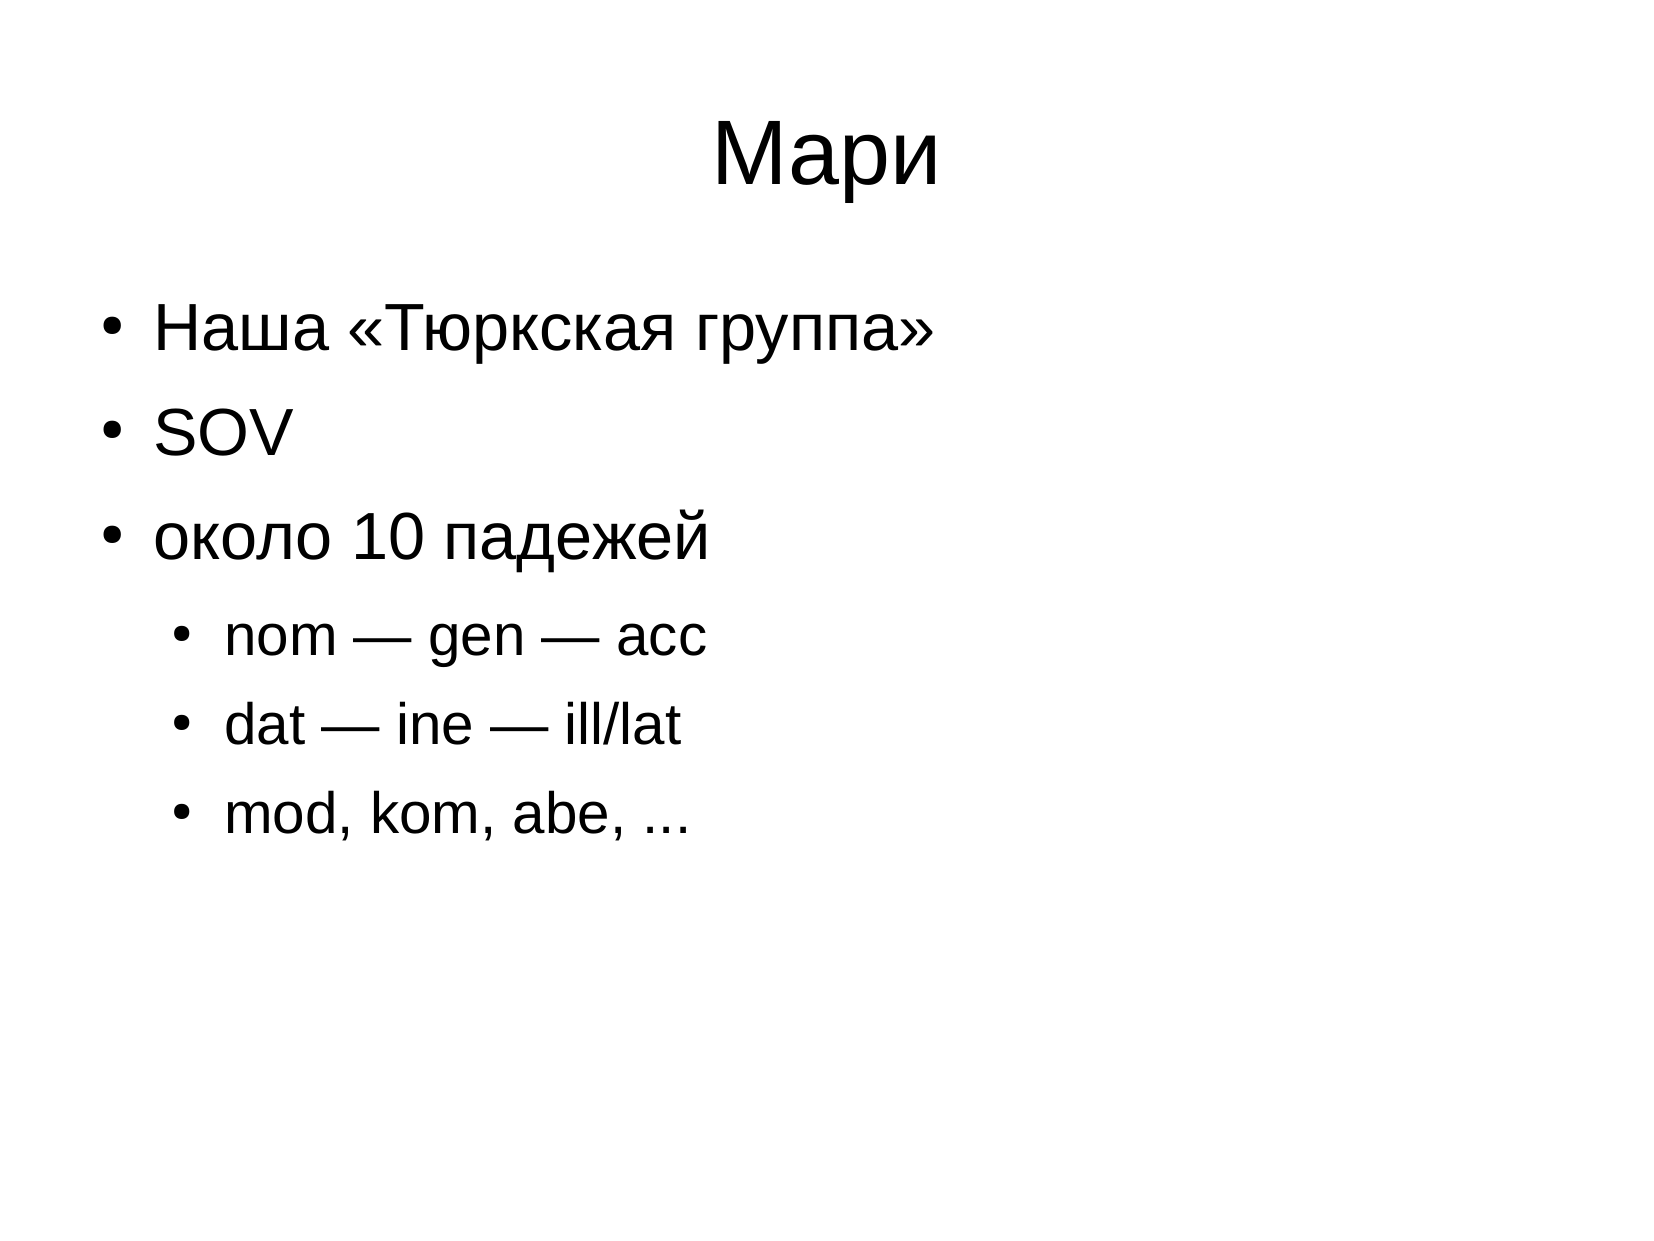

# Мари
Наша «Тюркская группа»
SOV
около 10 падежей
nom — gen — acc
dat — ine — ill/lat
mod, kom, abe, ...